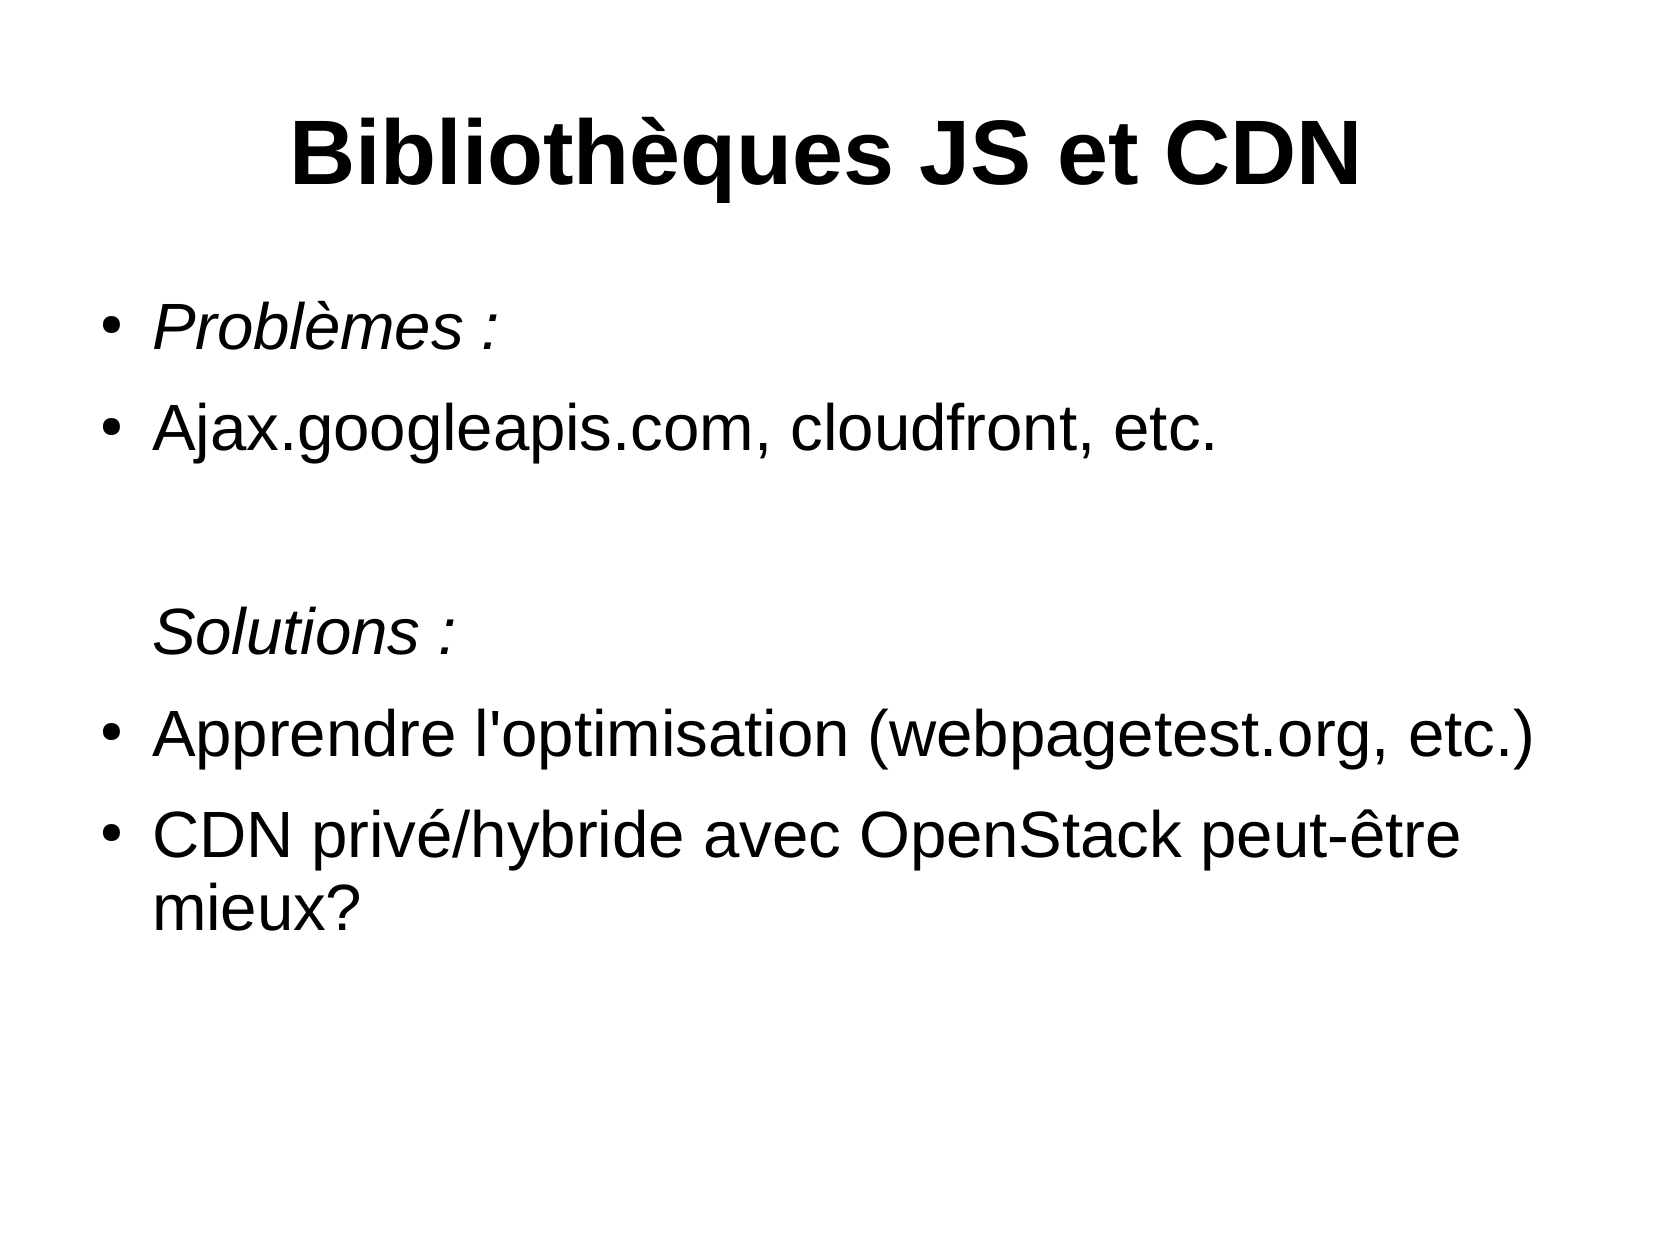

# Bibliothèques JS et CDN
Problèmes :
Ajax.googleapis.com, cloudfront, etc.
Solutions :
Apprendre l'optimisation (webpagetest.org, etc.)
CDN privé/hybride avec OpenStack peut-être mieux?